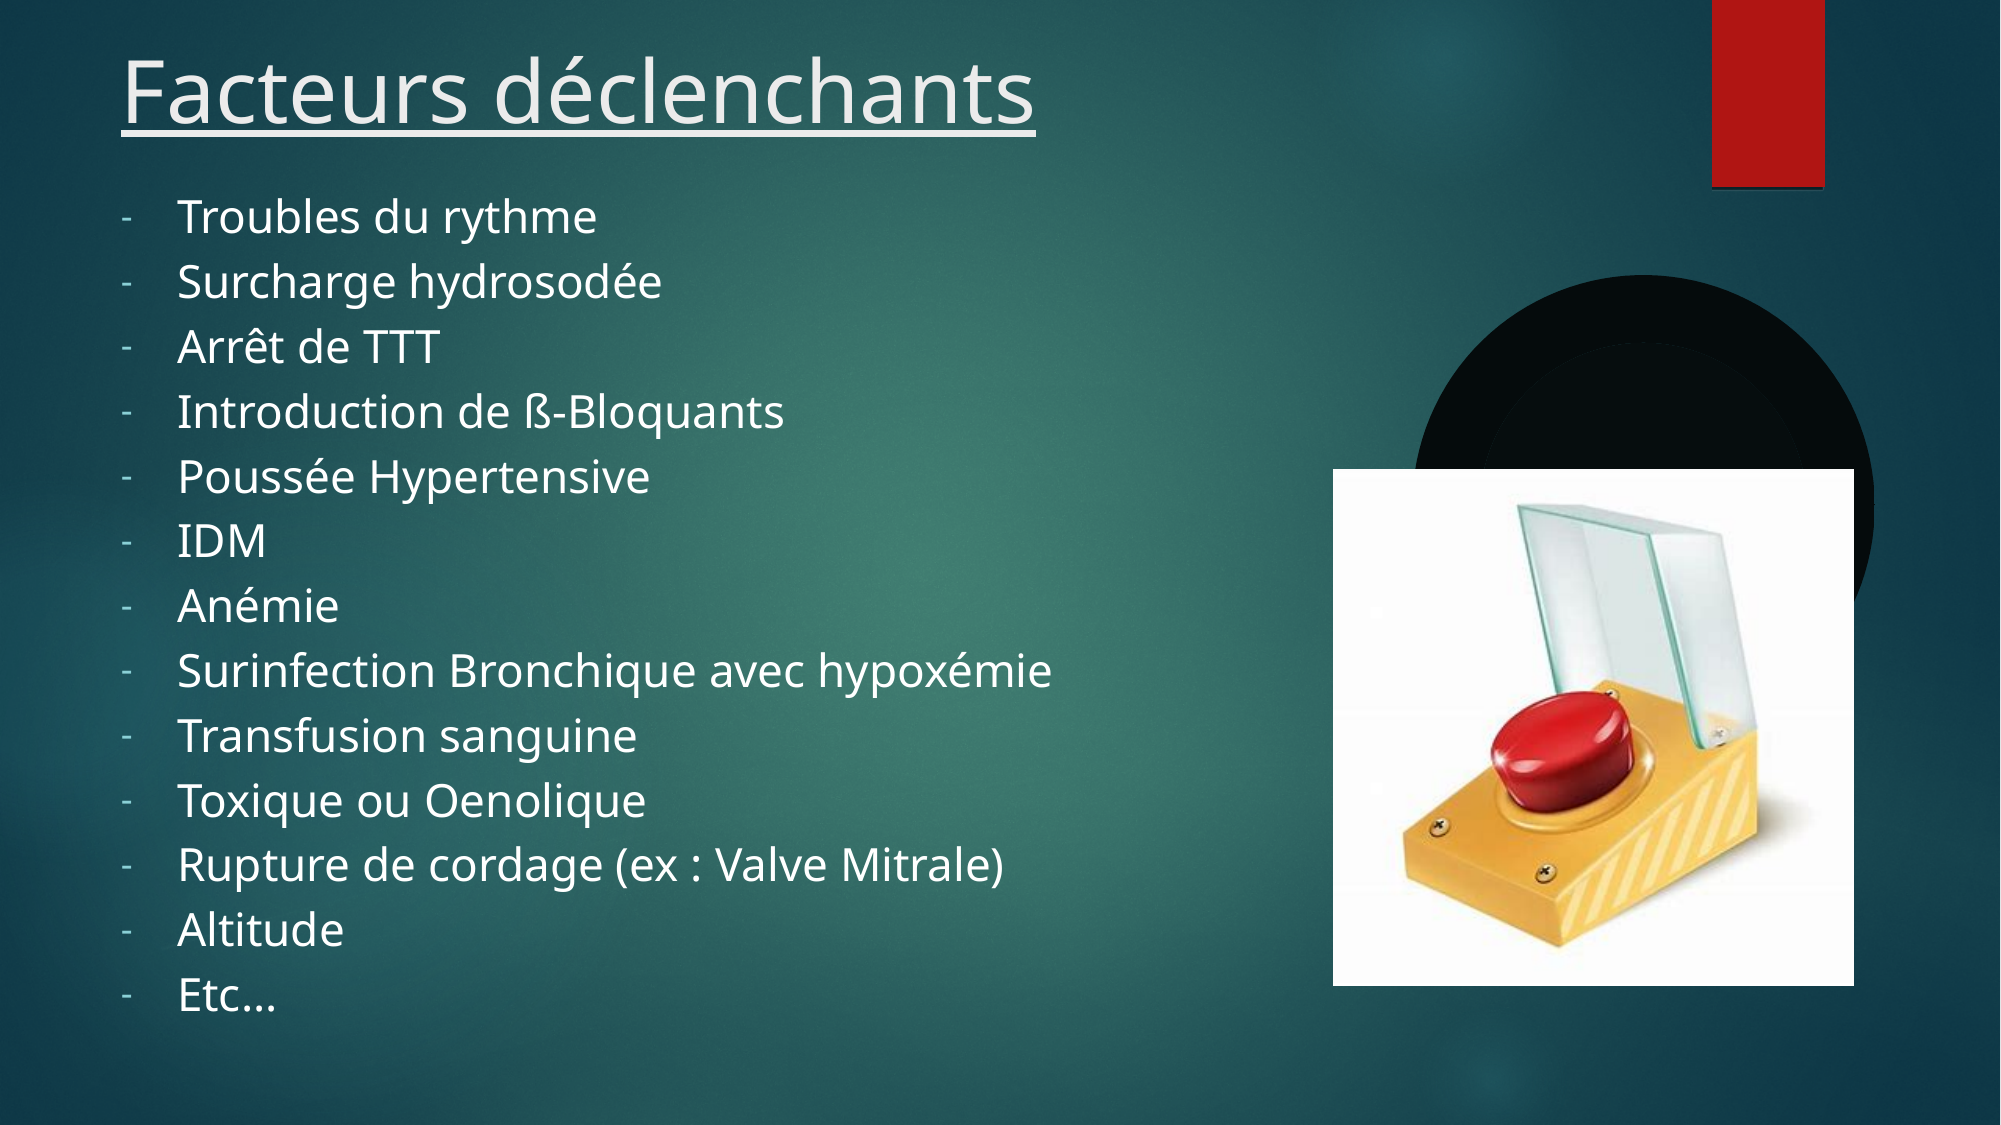

# Facteurs déclenchants
Troubles du rythme
Surcharge hydrosodée
Arrêt de TTT
Introduction de ß-Bloquants
Poussée Hypertensive
IDM
Anémie
Surinfection Bronchique avec hypoxémie
Transfusion sanguine
Toxique ou Oenolique
Rupture de cordage (ex : Valve Mitrale)
Altitude
Etc…